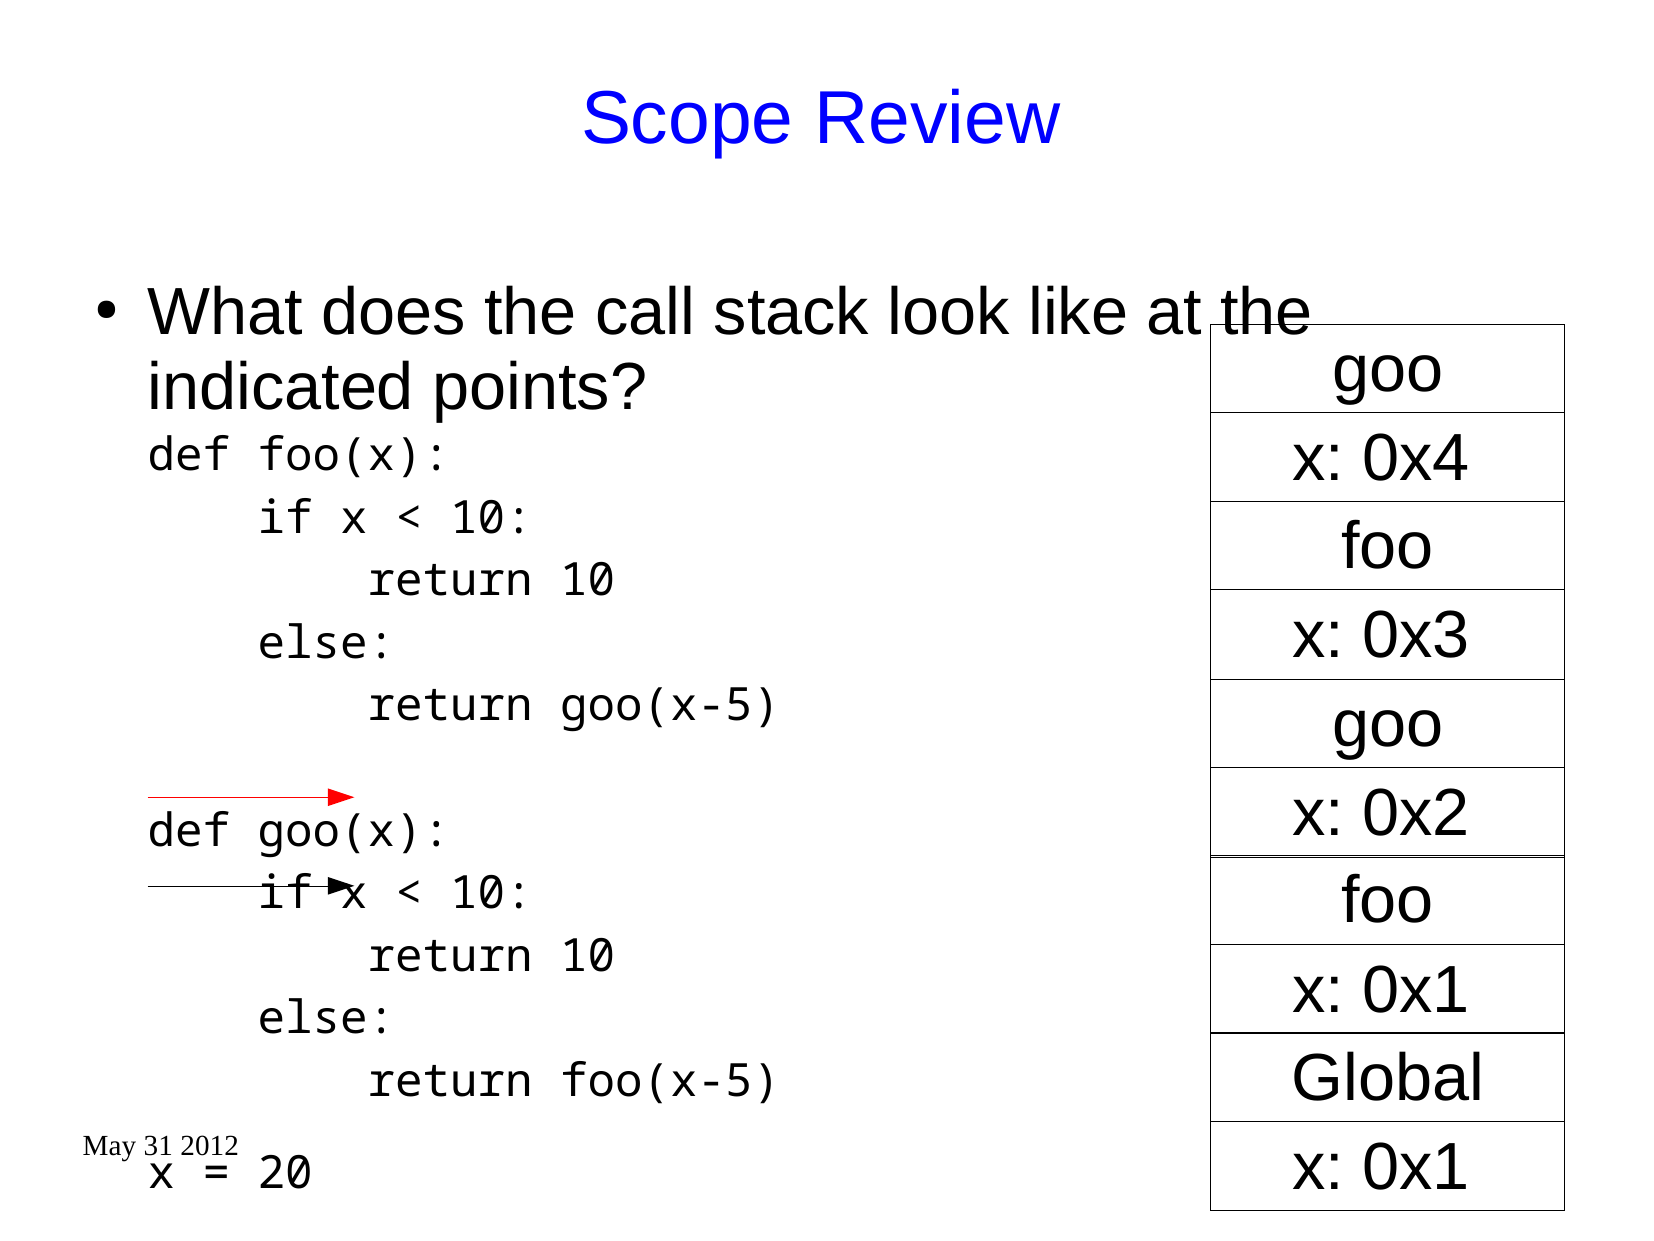

# Scope Review
What does the call stack look like at the indicated points?
goo
x: 0x4
def foo(x): if x < 10: return 10 else: return goo(x-5) def goo(x): if x < 10: return 10 else: return foo(x-5)
x = 20
foo(x)
foo
x: 0x3
goo
x: 0x2
foo
x: 0x1
Global
x: 0x1
May 31 2012